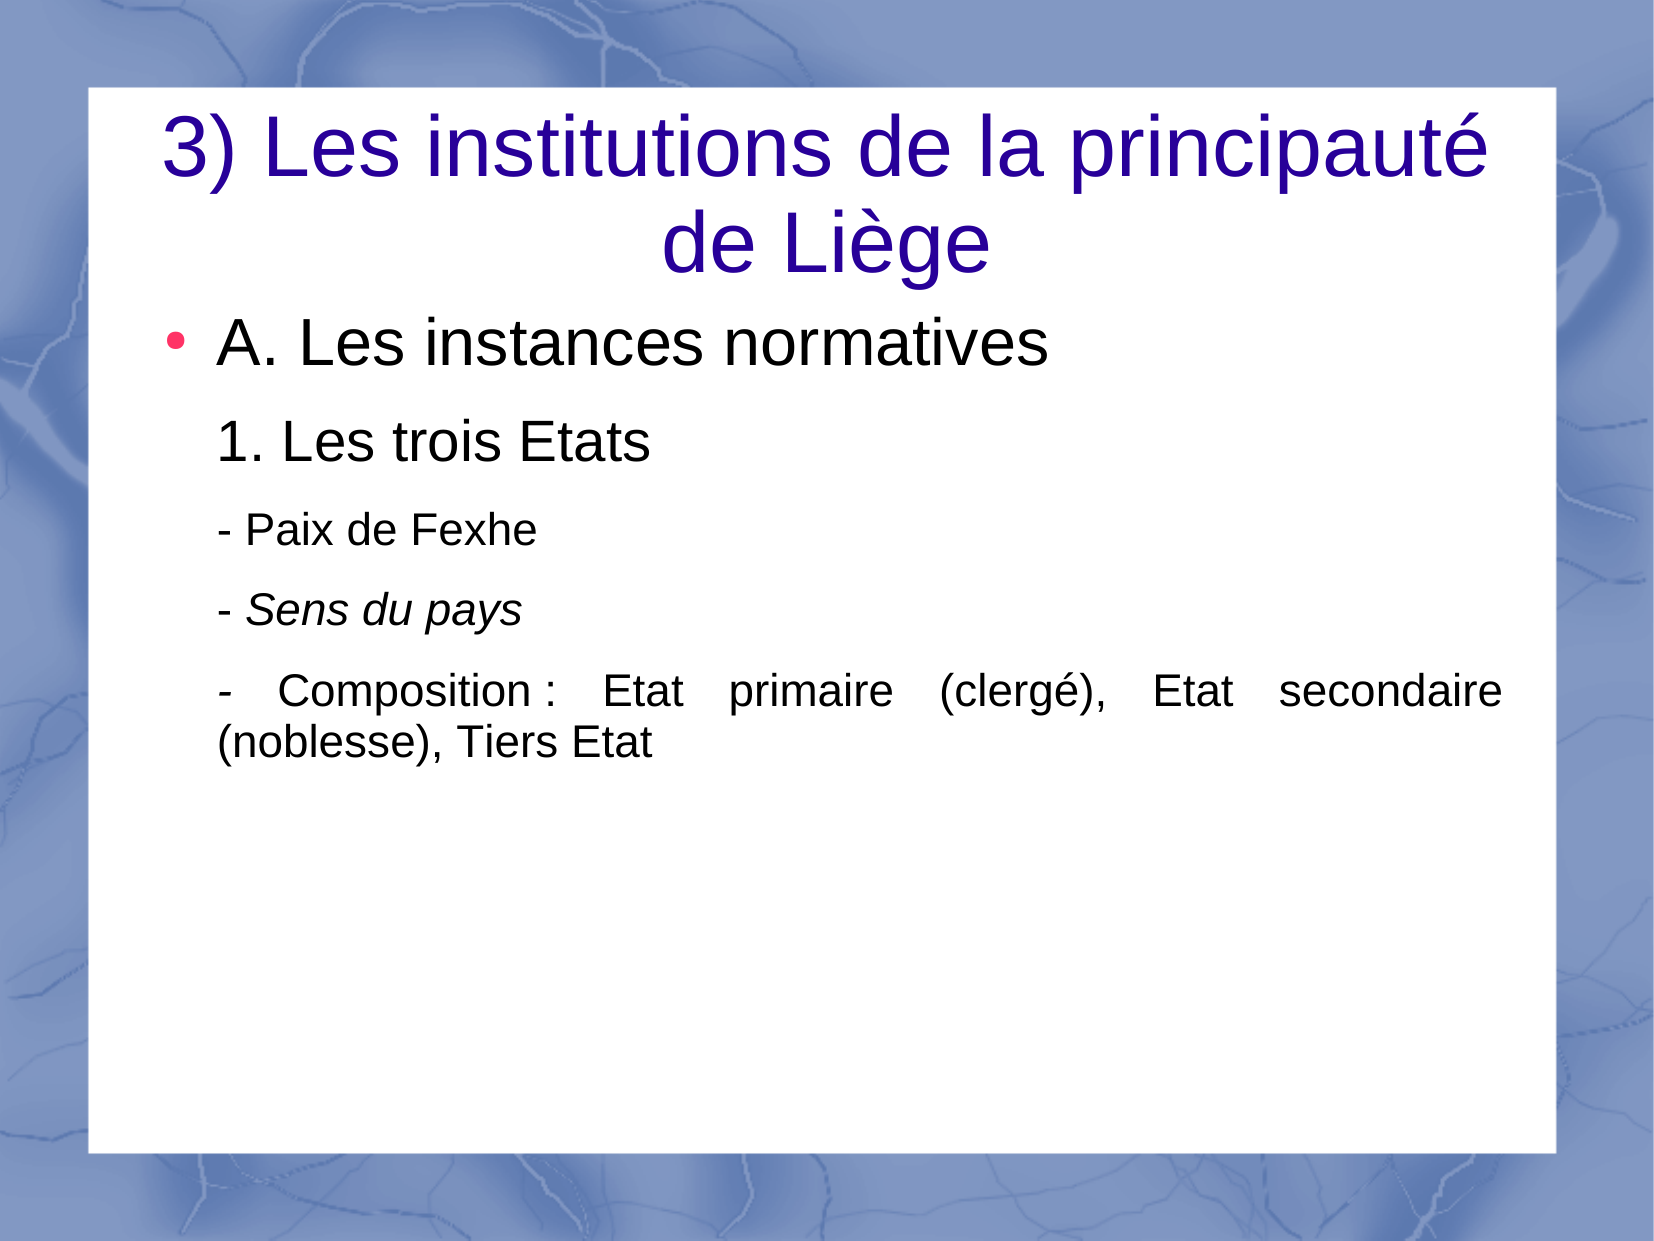

# 3) Les institutions de la principauté de Liège
A. Les instances normatives
1. Les trois Etats
- Paix de Fexhe
- Sens du pays
- Composition : Etat primaire (clergé), Etat secondaire (noblesse), Tiers Etat